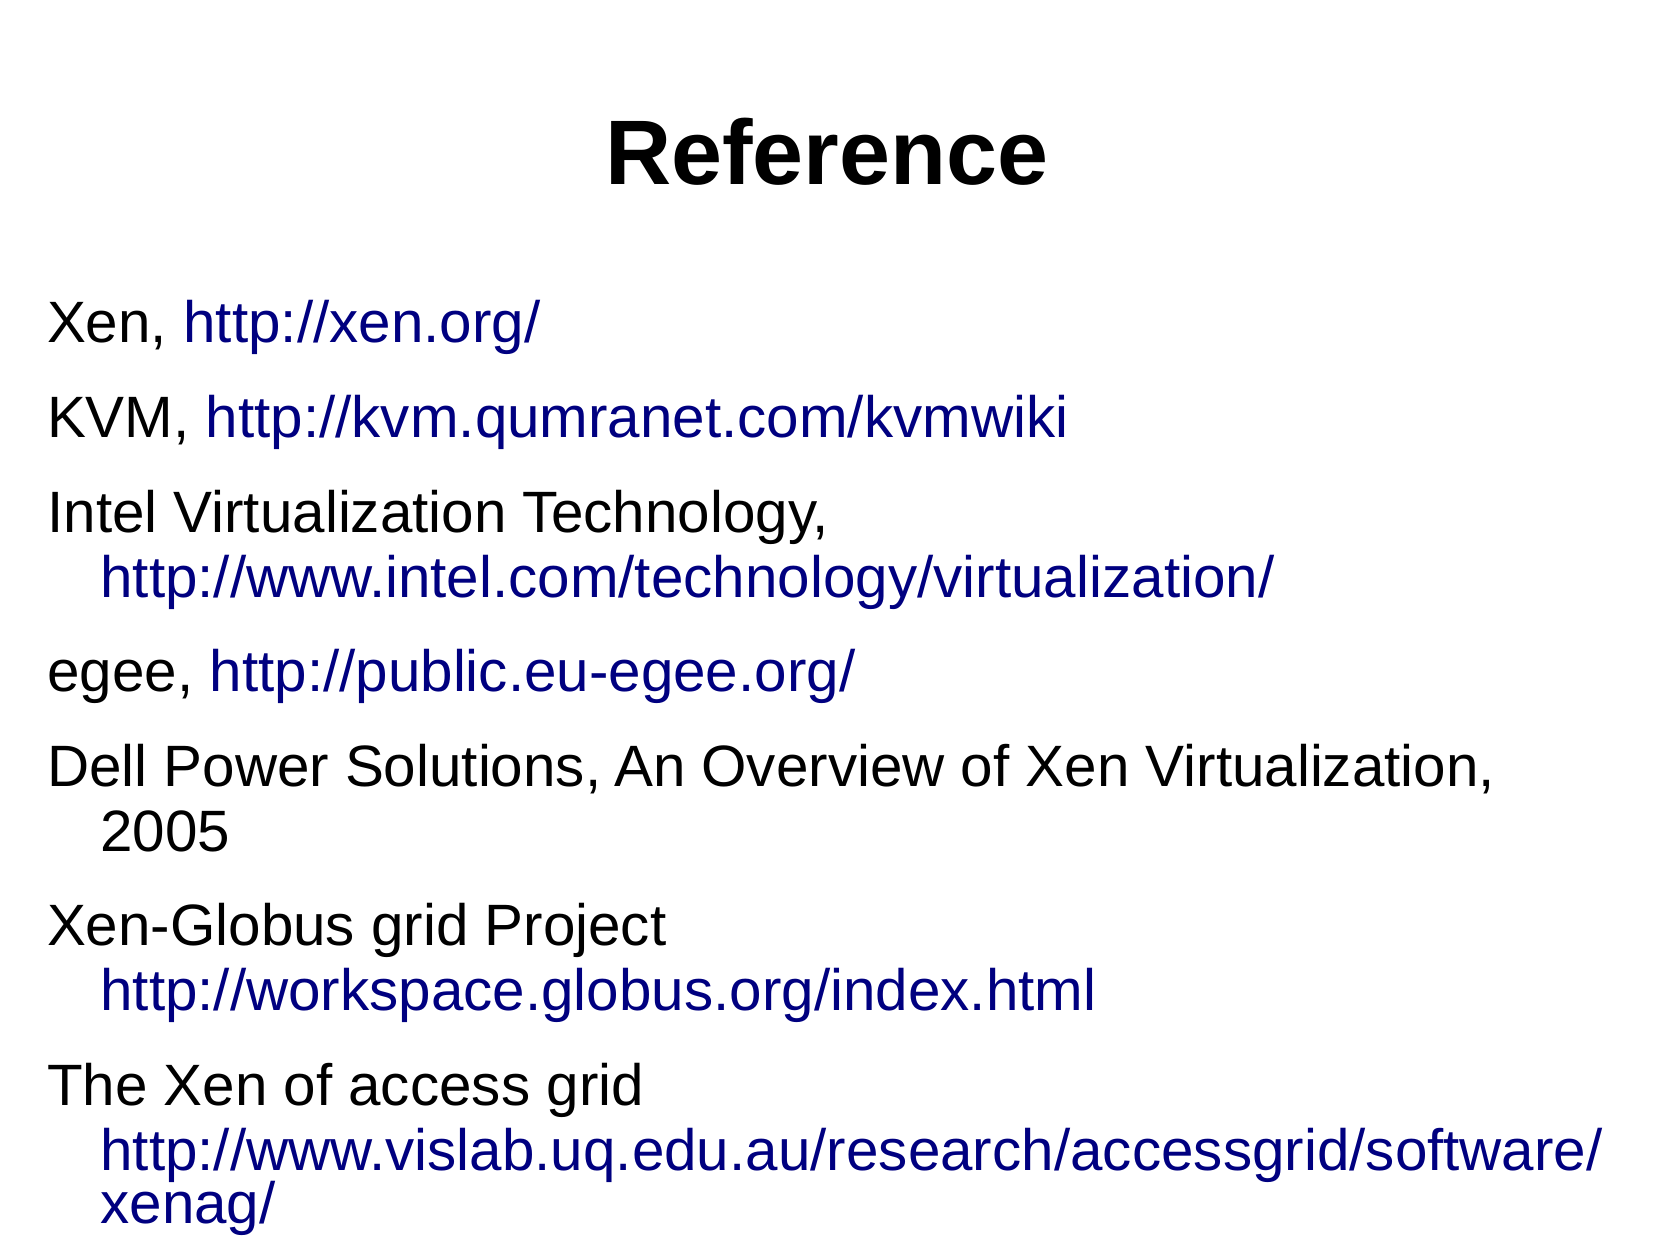

# Reference
Xen, http://xen.org/
KVM, http://kvm.qumranet.com/kvmwiki
Intel Virtualization Technology, http://www.intel.com/technology/virtualization/
egee, http://public.eu-egee.org/
Dell Power Solutions, An Overview of Xen Virtualization, 2005
Xen-Globus grid Projecthttp://workspace.globus.org/index.html
The Xen of access grid http://www.vislab.uq.edu.au/research/accessgrid/software/xenag/